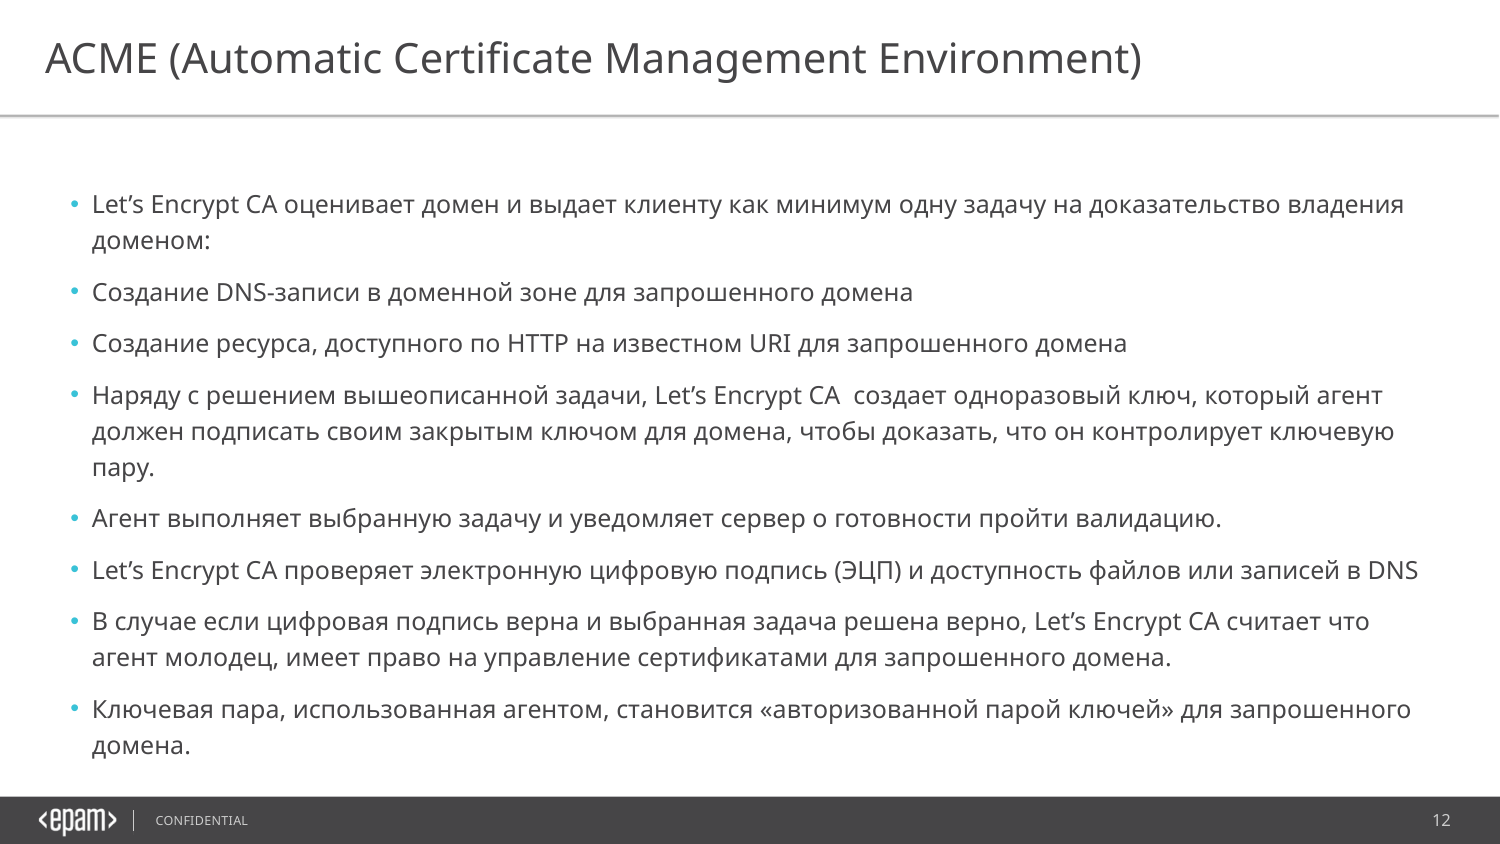

ACME (Automatic Certificate Management Environment)
# Let’s Encrypt CA оценивает домен и выдает клиенту как минимум одну задачу на доказательство владения доменом:
Создание DNS-записи в доменной зоне для запрошенного домена
Создание ресурса, доступного по HTTP на известном URI для запрошенного домена
Наряду с решением вышеописанной задачи, Let’s Encrypt CA создает одноразовый ключ, который агент должен подписать своим закрытым ключом для домена, чтобы доказать, что он контролирует ключевую пару.
Агент выполняет выбранную задачу и уведомляет сервер о готовности пройти валидацию.
Let’s Encrypt CA проверяет электронную цифровую подпись (ЭЦП) и доступность файлов или записей в DNS
В случае если цифровая подпись верна и выбранная задача решена верно, Let’s Encrypt CA считает что агент молодец, имеет право на управление сертификатами для запрошенного домена.
Ключевая пара, использованная агентом, становится «авторизованной парой ключей» для запрошенного домена.